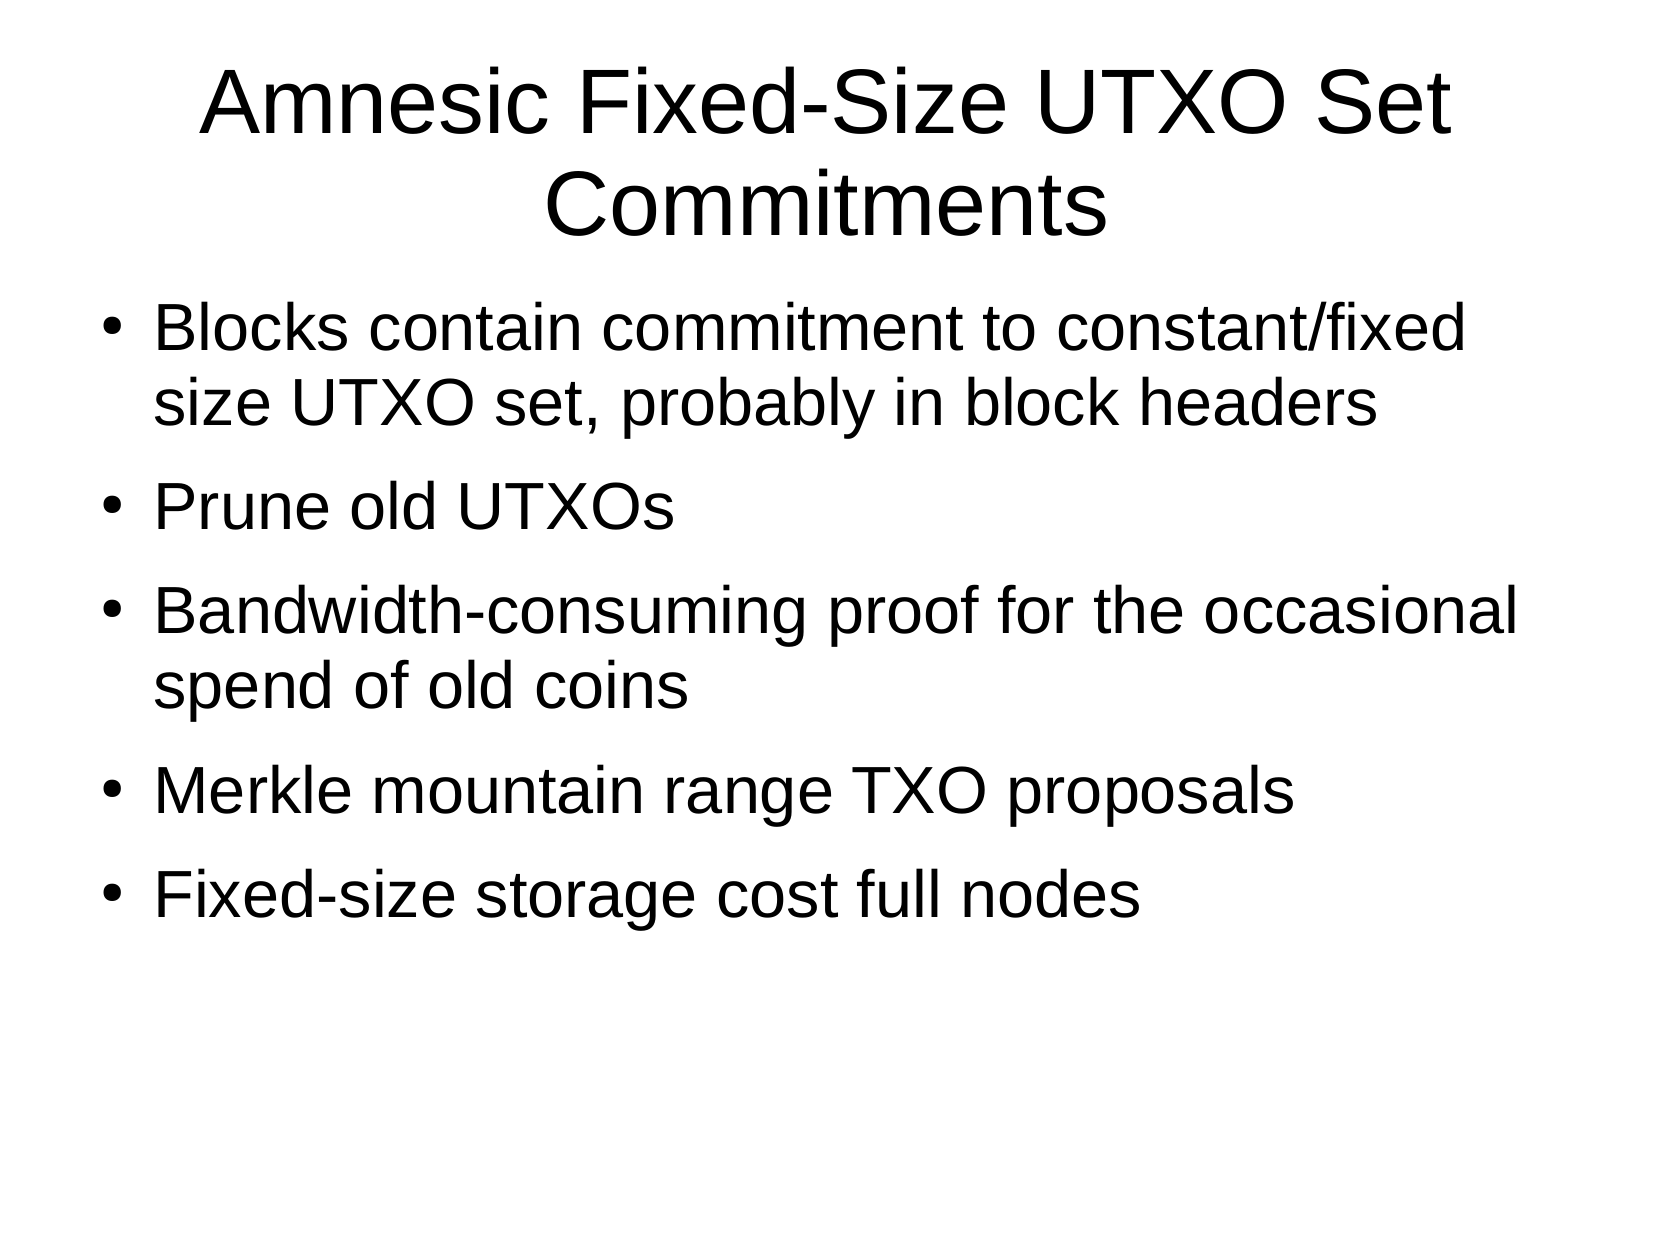

# Amnesic Fixed-Size UTXO Set Commitments
Blocks contain commitment to constant/fixed size UTXO set, probably in block headers
Prune old UTXOs
Bandwidth-consuming proof for the occasional spend of old coins
Merkle mountain range TXO proposals
Fixed-size storage cost full nodes